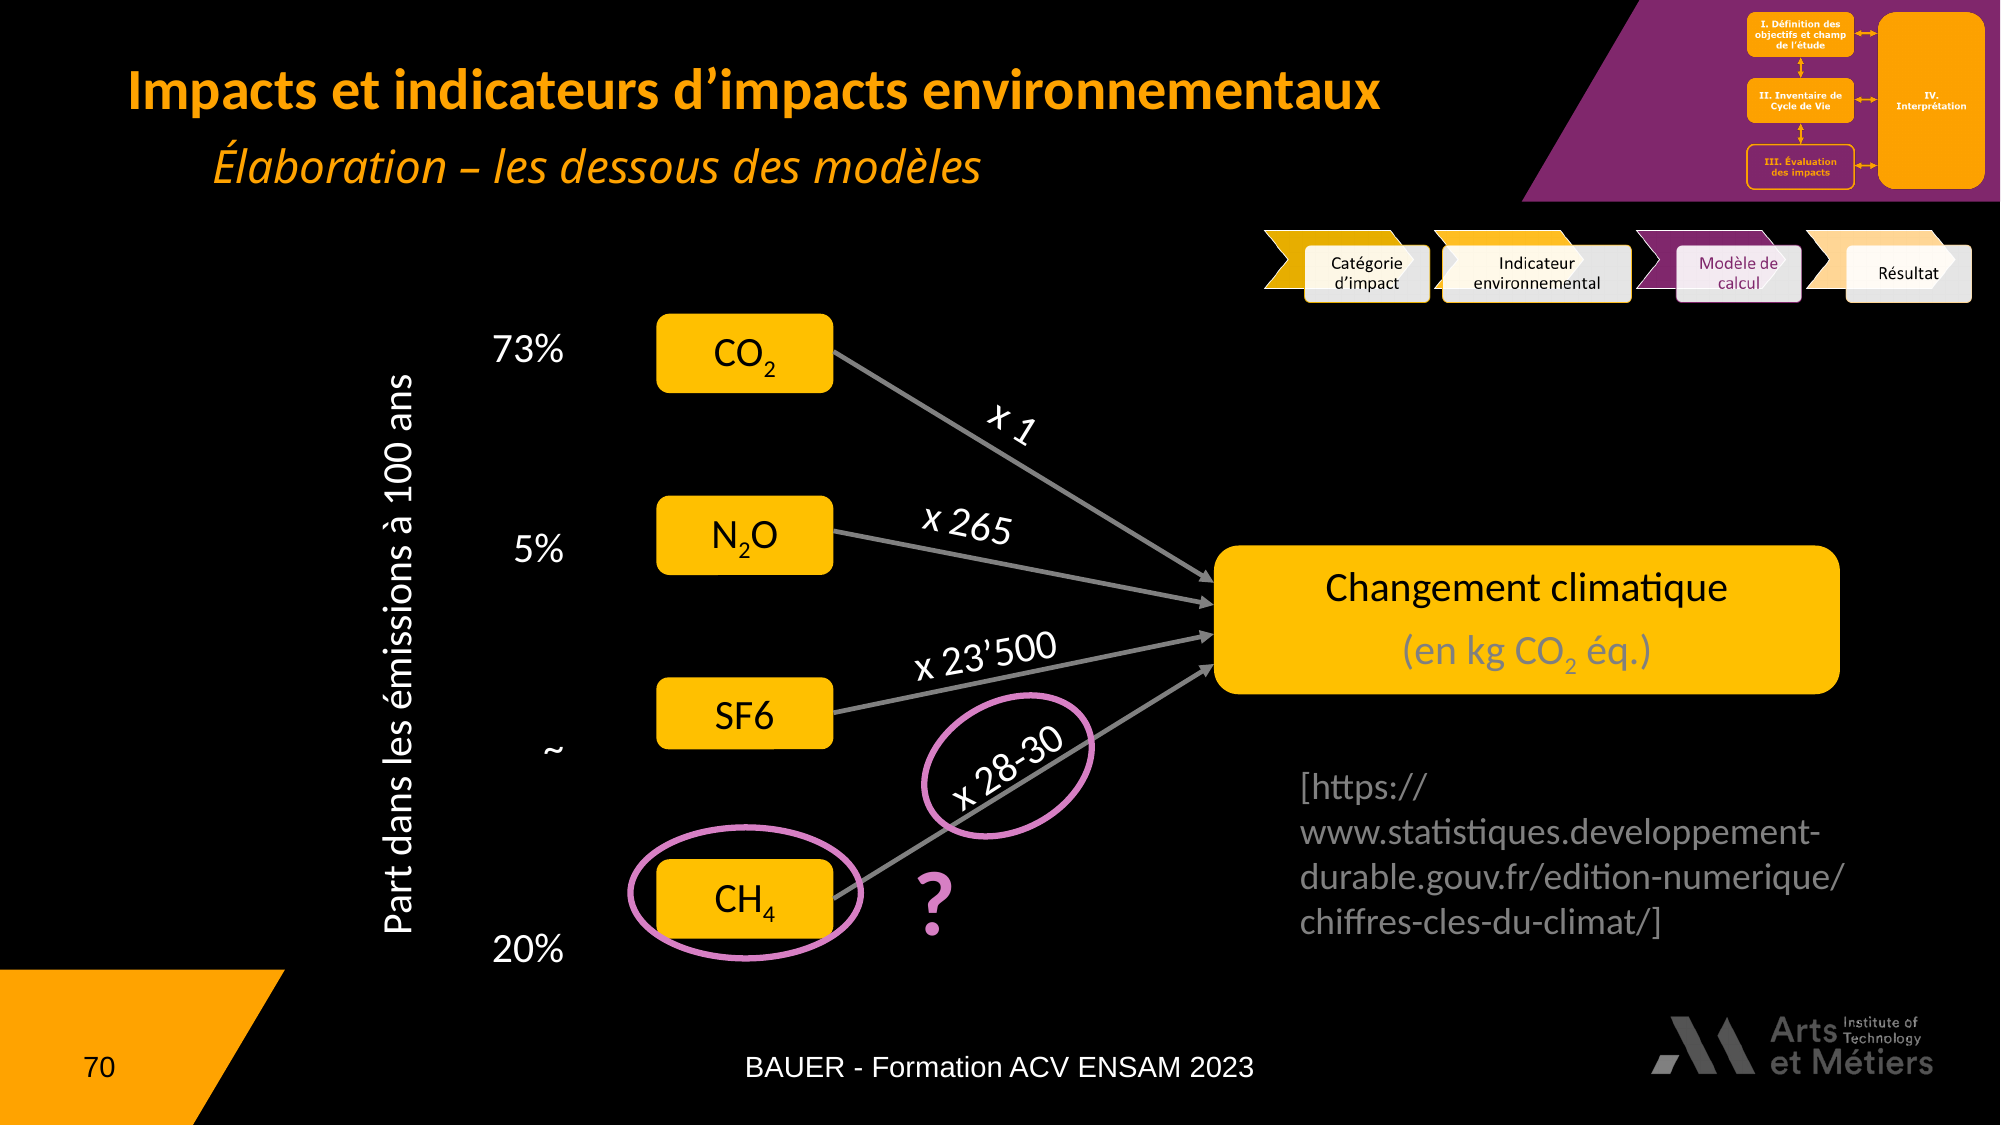

# Impacts et indicateurs d’impacts environnementaux
Élaboration – les dessous des modèles
73%
5%
~
20%
Part dans les émissions à 100 ans
CO2
N2O
SF6
CH4
x 1
x 265
Changement climatique
(en kg CO2 éq.)
x 23’500
?
x 28-30
[https://www.statistiques.developpement-durable.gouv.fr/edition-numerique/chiffres-cles-du-climat/]